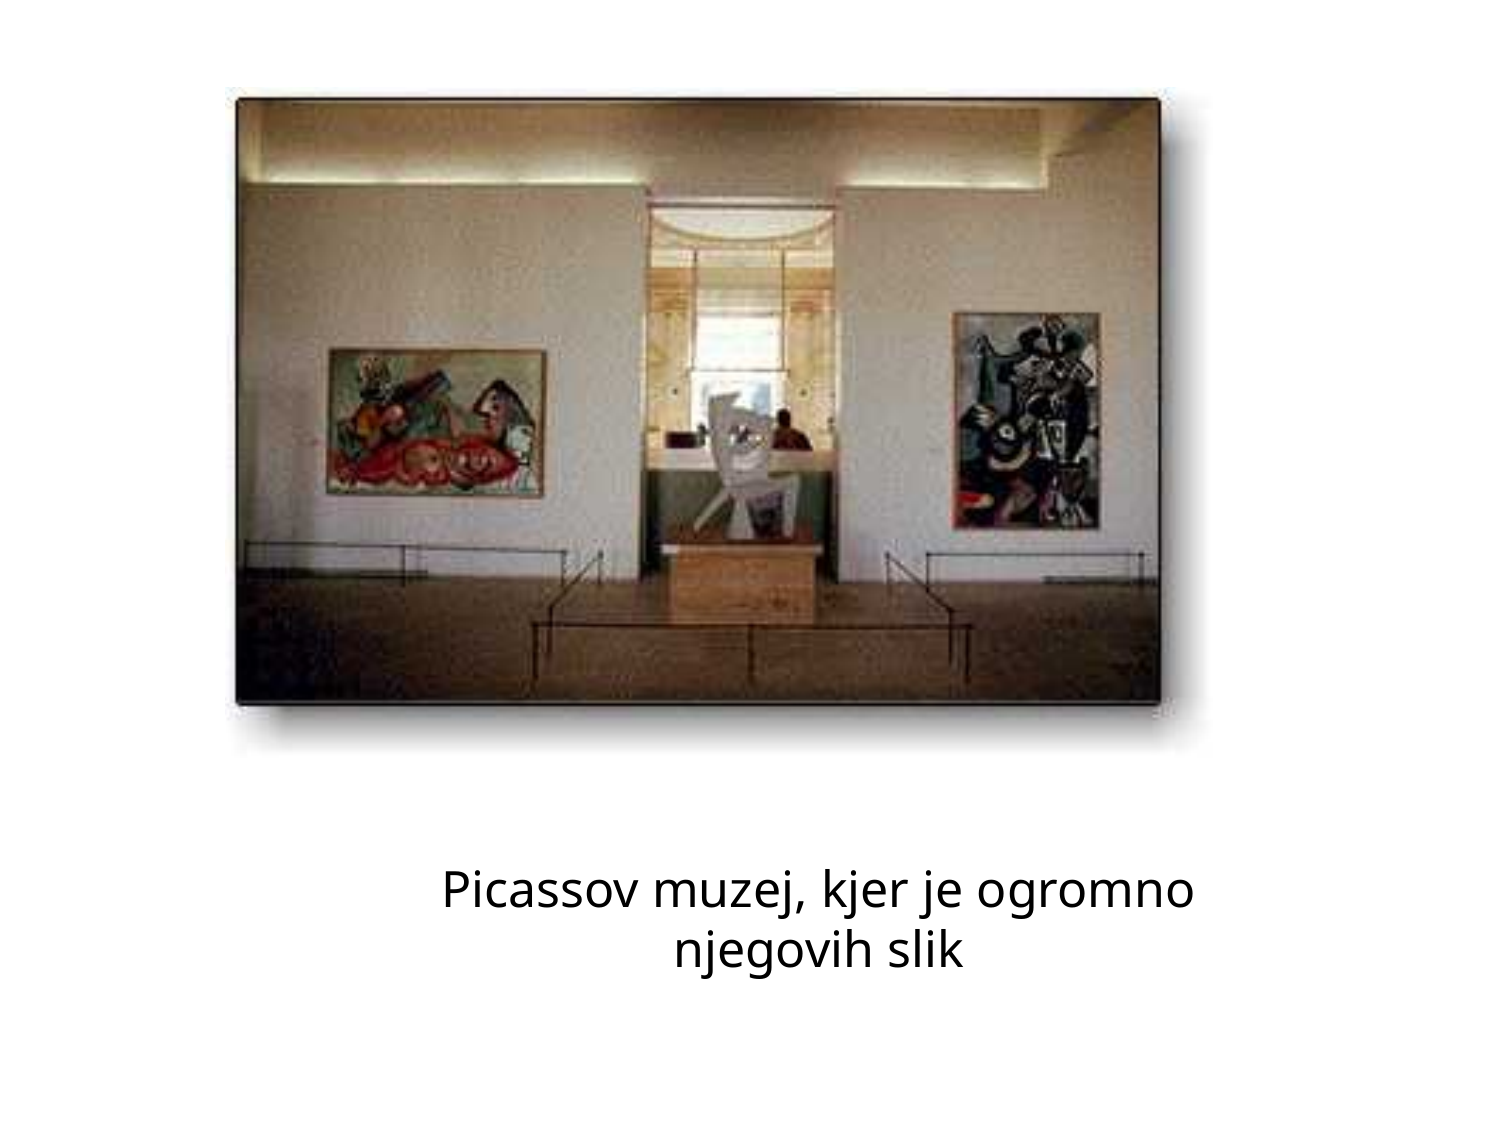

Picassov muzej, kjer je ogromno njegovih slik